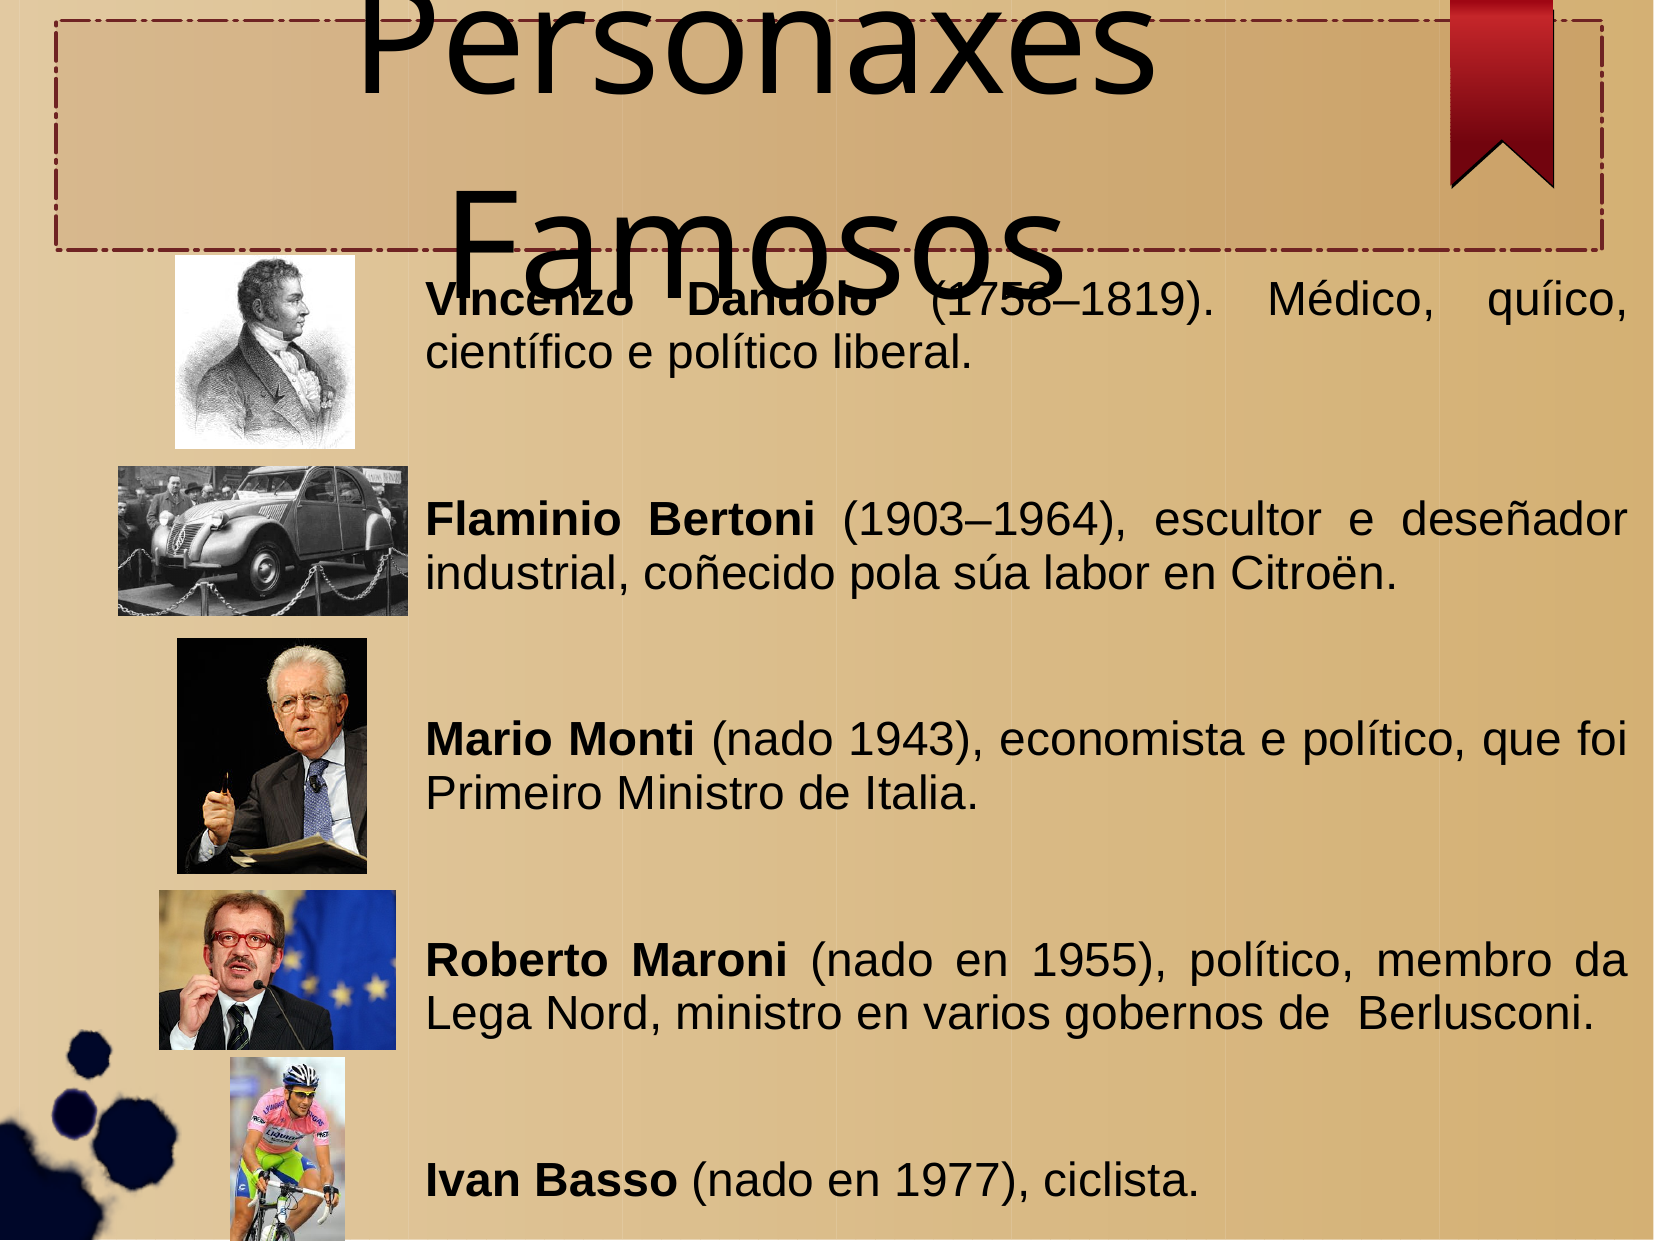

# Personaxes Famosos
Vincenzo Dandolo (1758–1819). Médico, quíico, científico e político liberal.
Flaminio Bertoni (1903–1964), escultor e deseñador industrial, coñecido pola súa labor en Citroën.
Mario Monti (nado 1943), economista e político, que foi Primeiro Ministro de Italia.
Roberto Maroni (nado en 1955), político, membro da Lega Nord, ministro en varios gobernos de Berlusconi.
Ivan Basso (nado en 1977), ciclista.